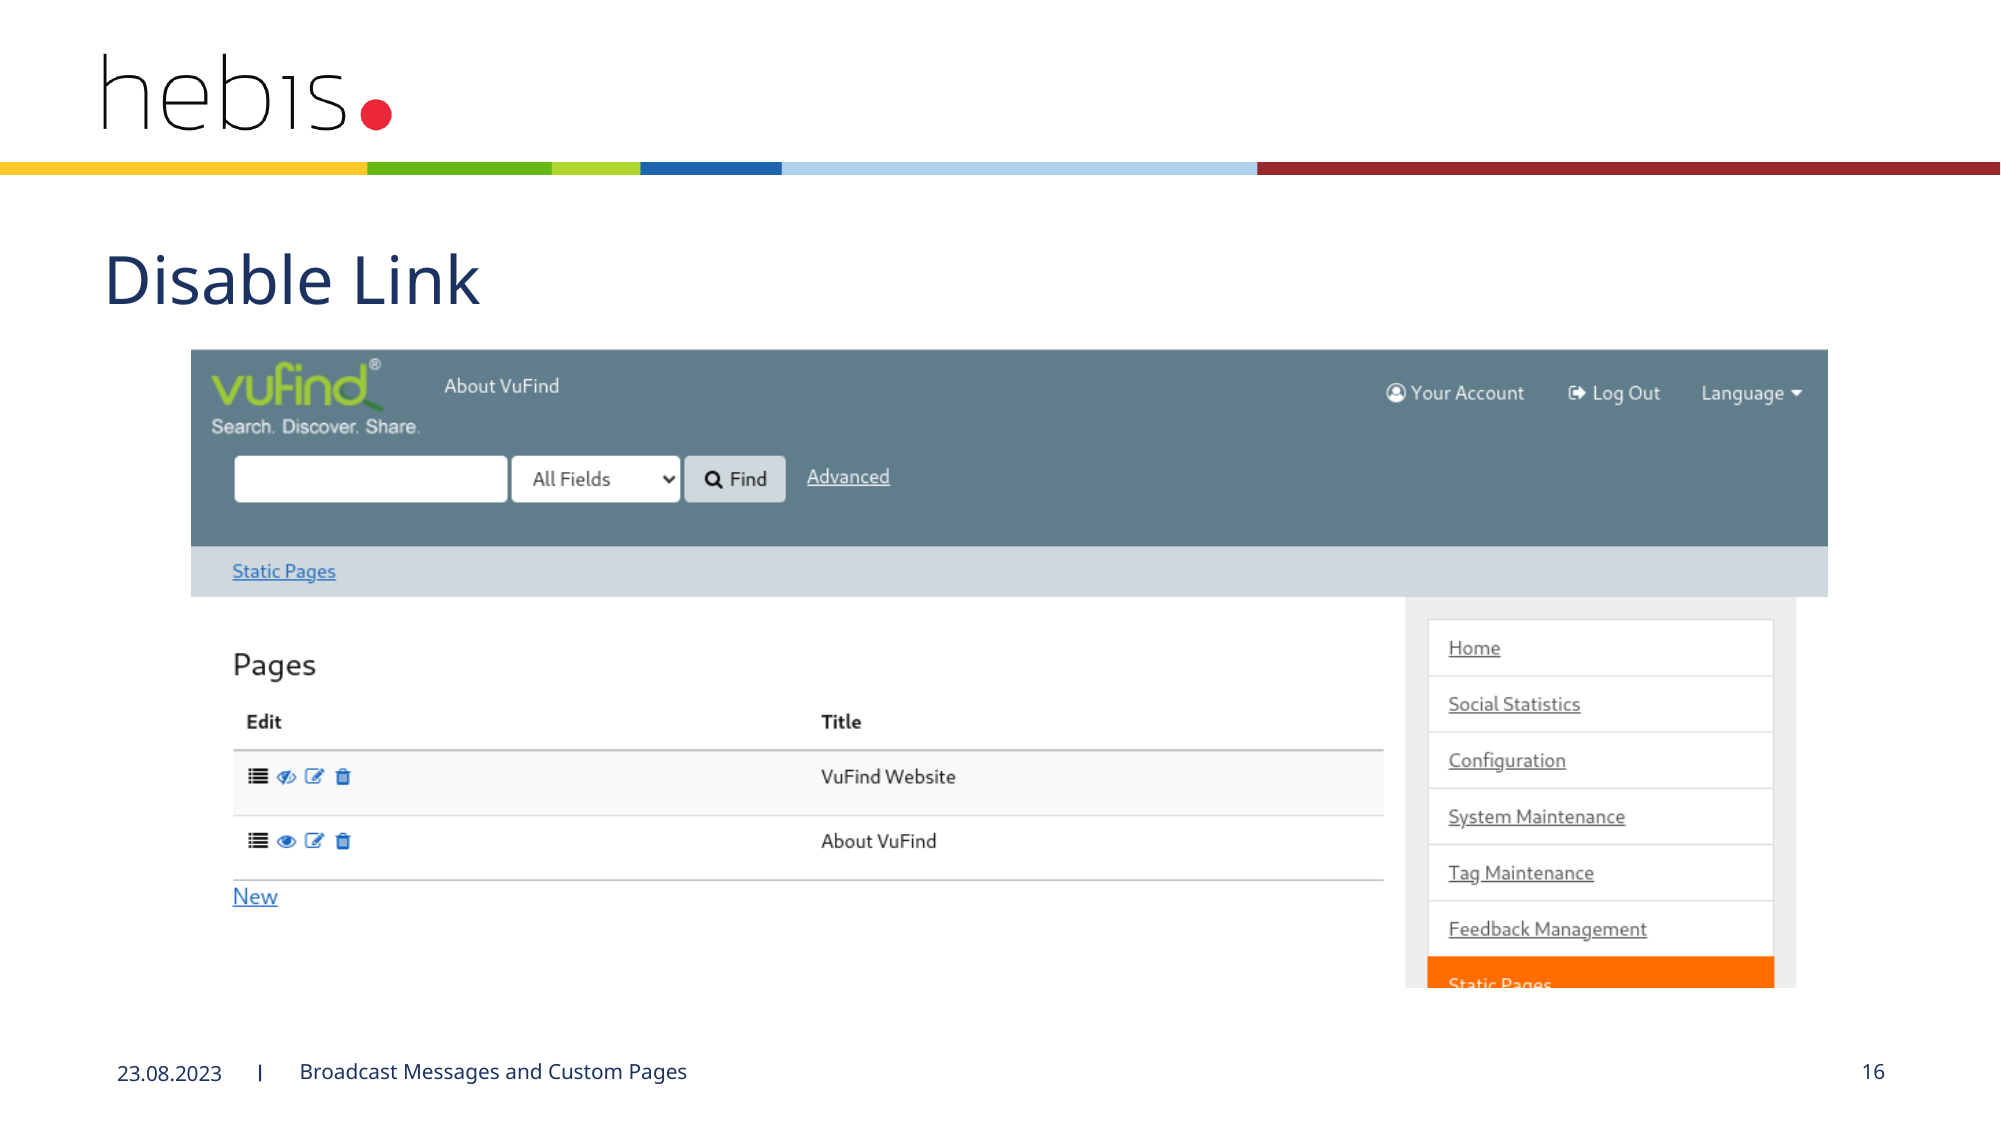

# Disable Link
23.08.2023
Broadcast Messages and Custom Pages
16